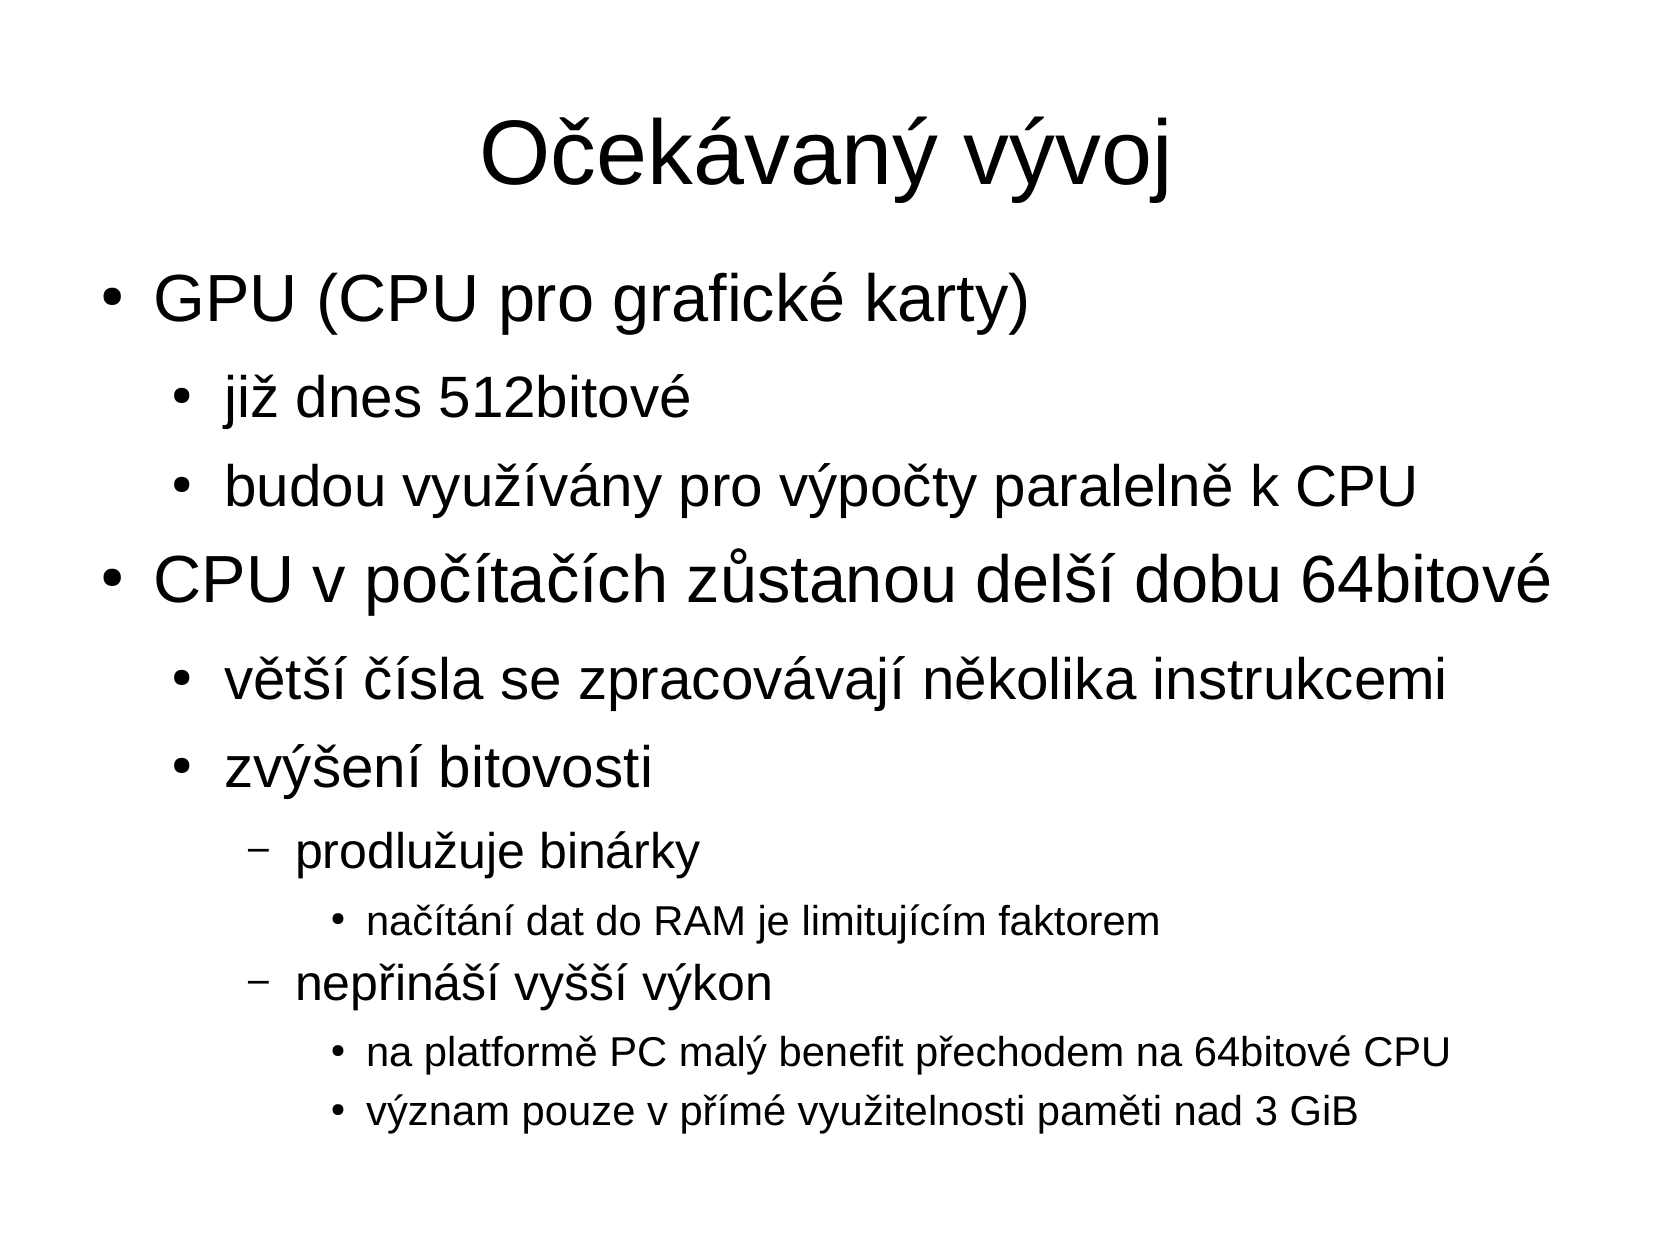

# Očekávaný vývoj
GPU (CPU pro grafické karty)
již dnes 512bitové
budou využívány pro výpočty paralelně k CPU
CPU v počítačích zůstanou delší dobu 64bitové
větší čísla se zpracovávají několika instrukcemi
zvýšení bitovosti
prodlužuje binárky
načítání dat do RAM je limitujícím faktorem
nepřináší vyšší výkon
na platformě PC malý benefit přechodem na 64bitové CPU
význam pouze v přímé využitelnosti paměti nad 3 GiB